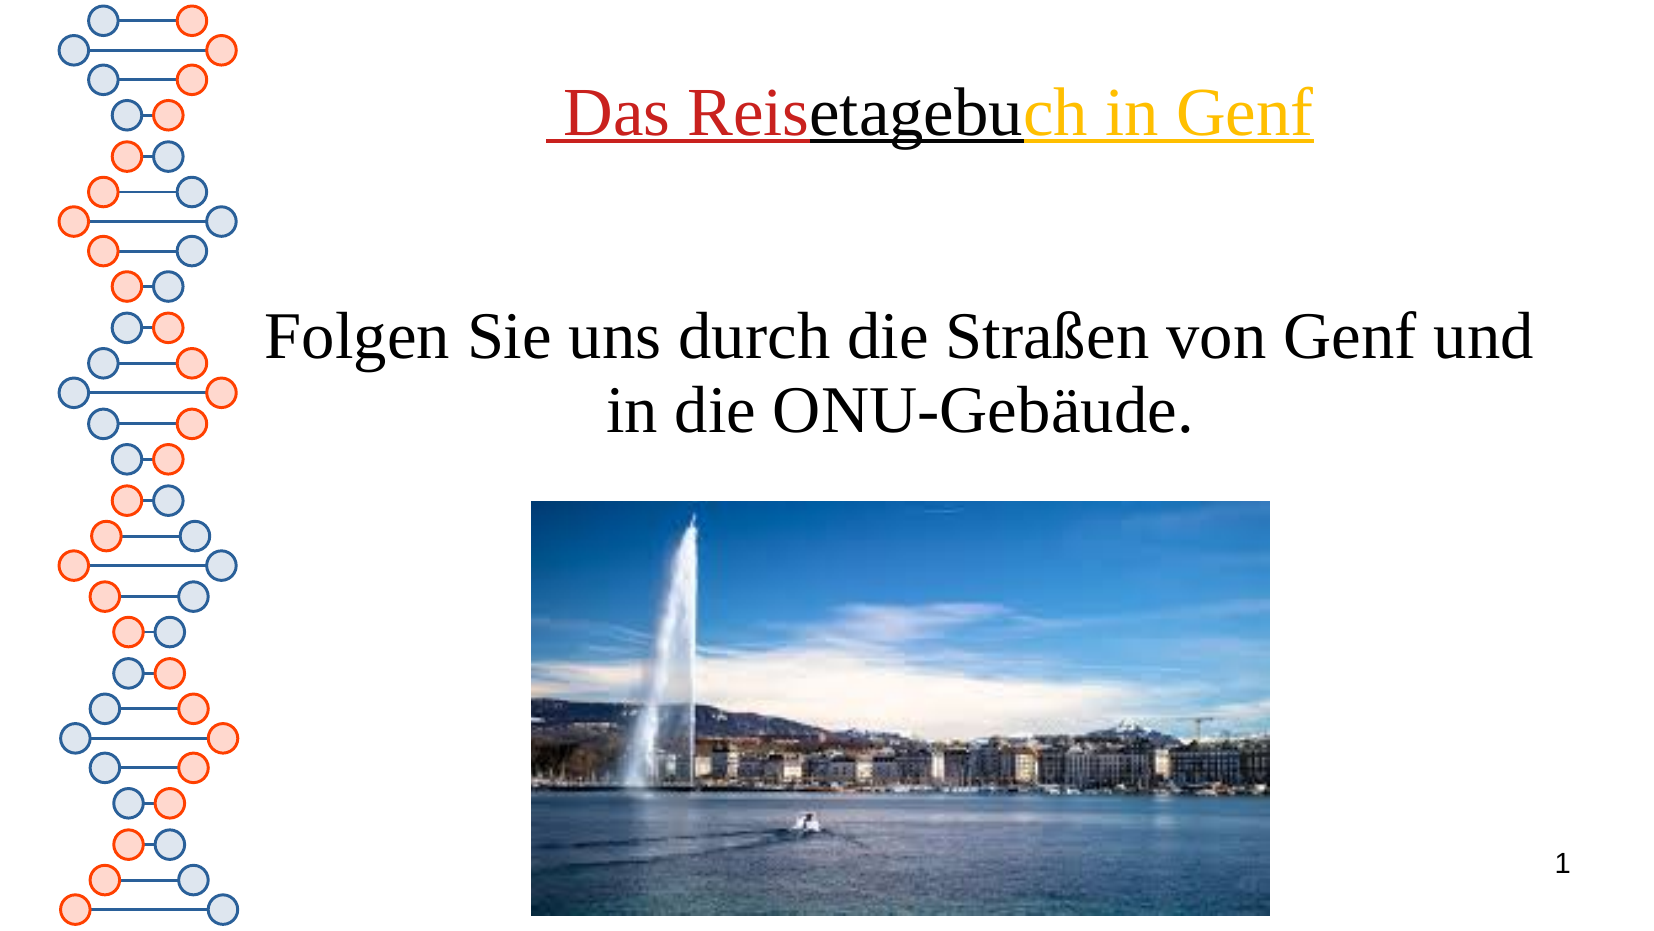

# Das Reisetagebuch in Genf
Folgen Sie uns durch die Straßen von Genf und in die ONU-Gebäude.
1